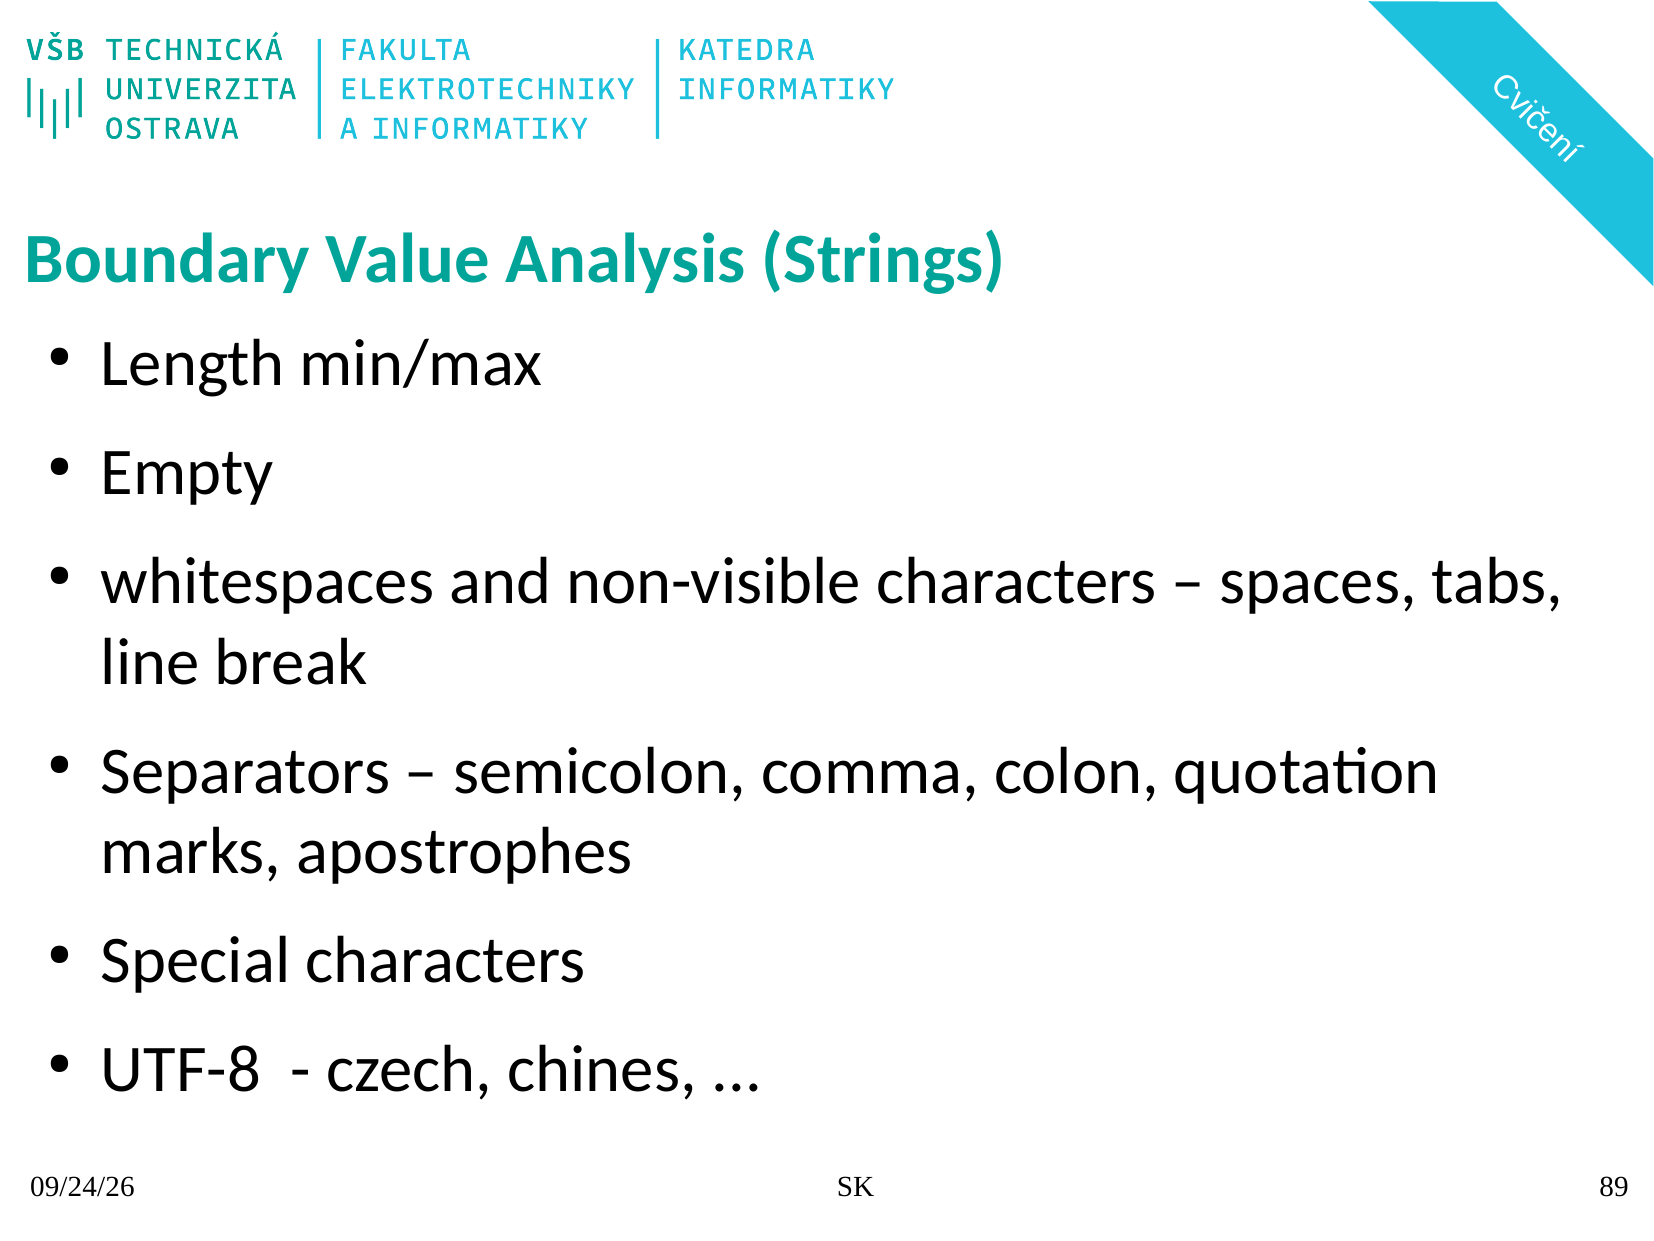

Cvičení
# Boundary Value Analysis (Strings)
Length min/max
Empty
whitespaces and non-visible characters – spaces, tabs, line break
Separators – semicolon, comma, colon, quotation marks, apostrophes
Special characters
UTF-8 - czech, chines, ...
SK
89